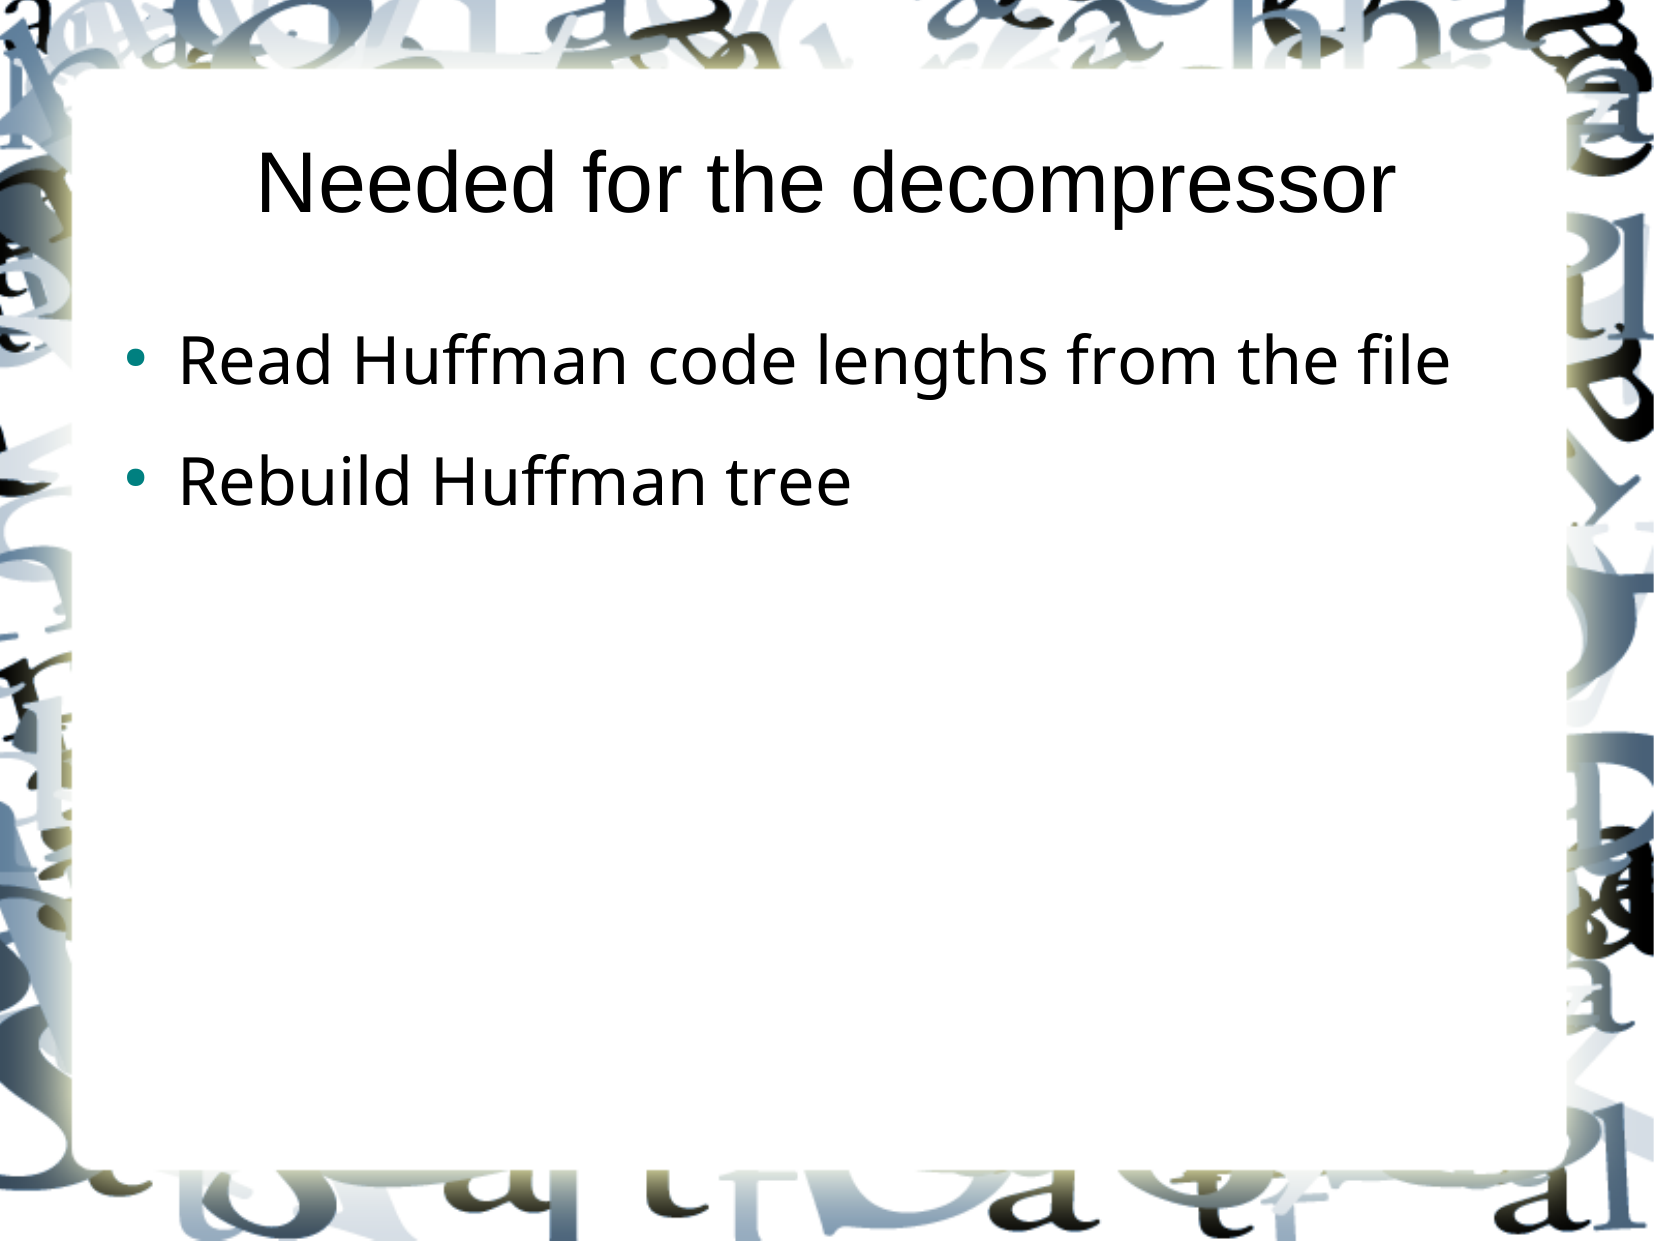

# Needed for the decompressor
Read Huffman code lengths from the file
Rebuild Huffman tree